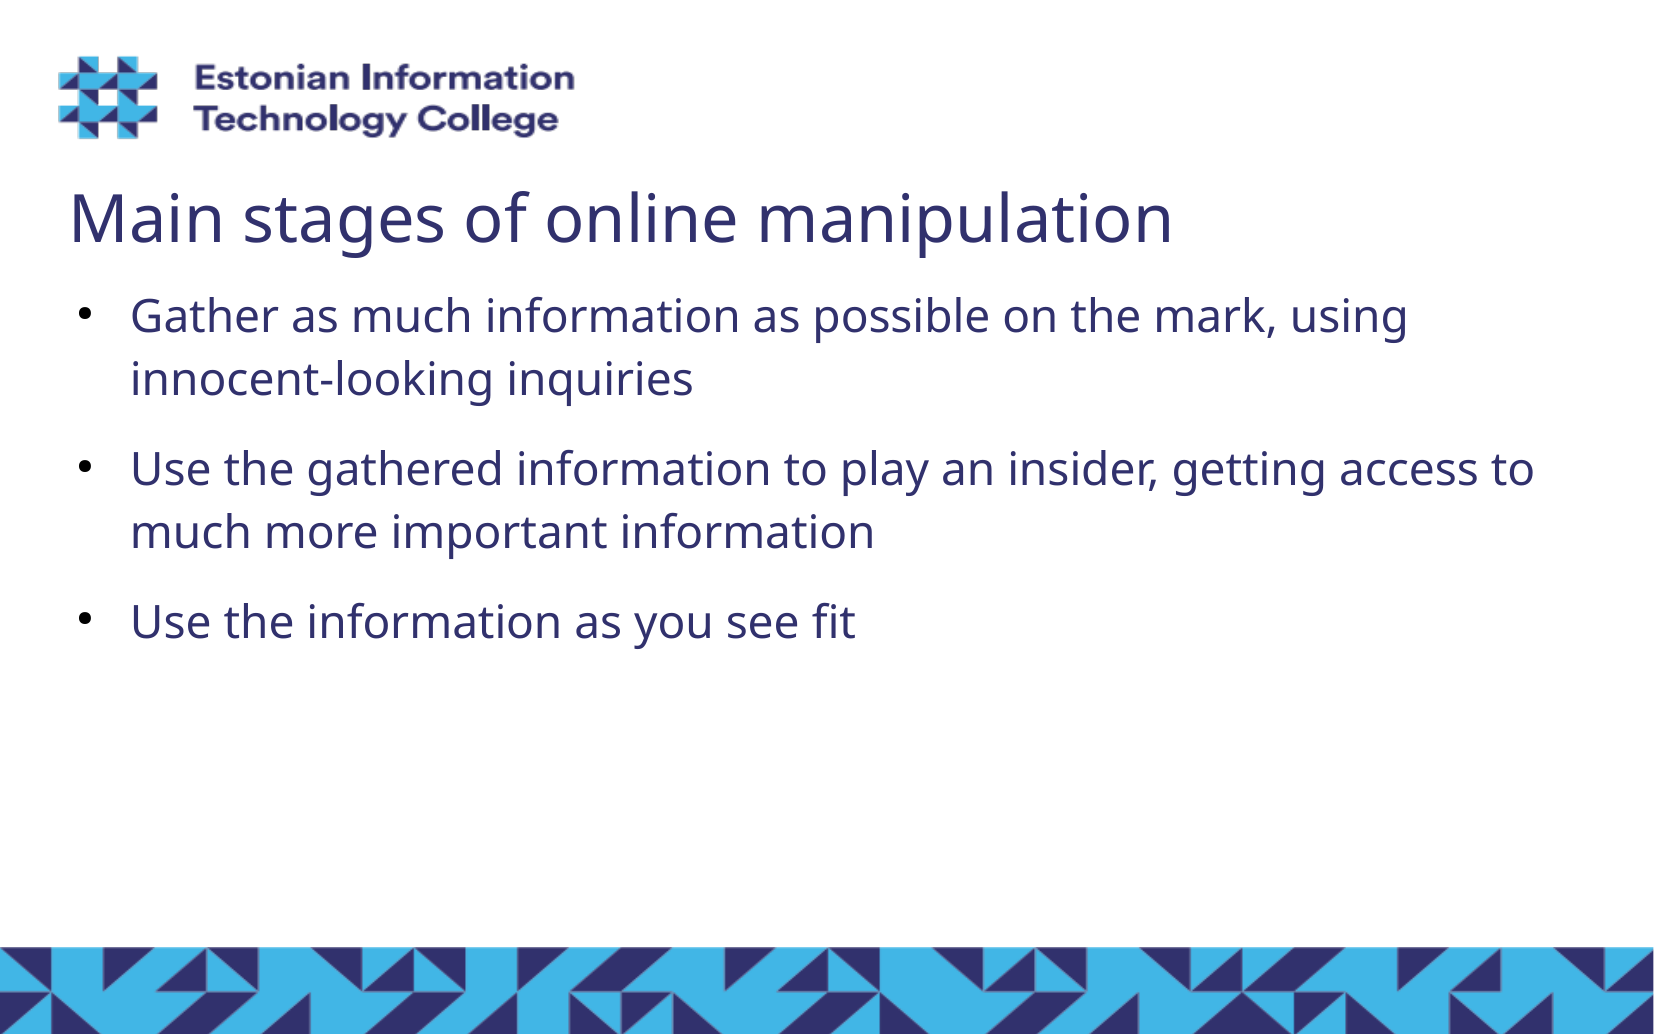

# Main stages of online manipulation
Gather as much information as possible on the mark, using innocent-looking inquiries
Use the gathered information to play an insider, getting access to much more important information
Use the information as you see fit